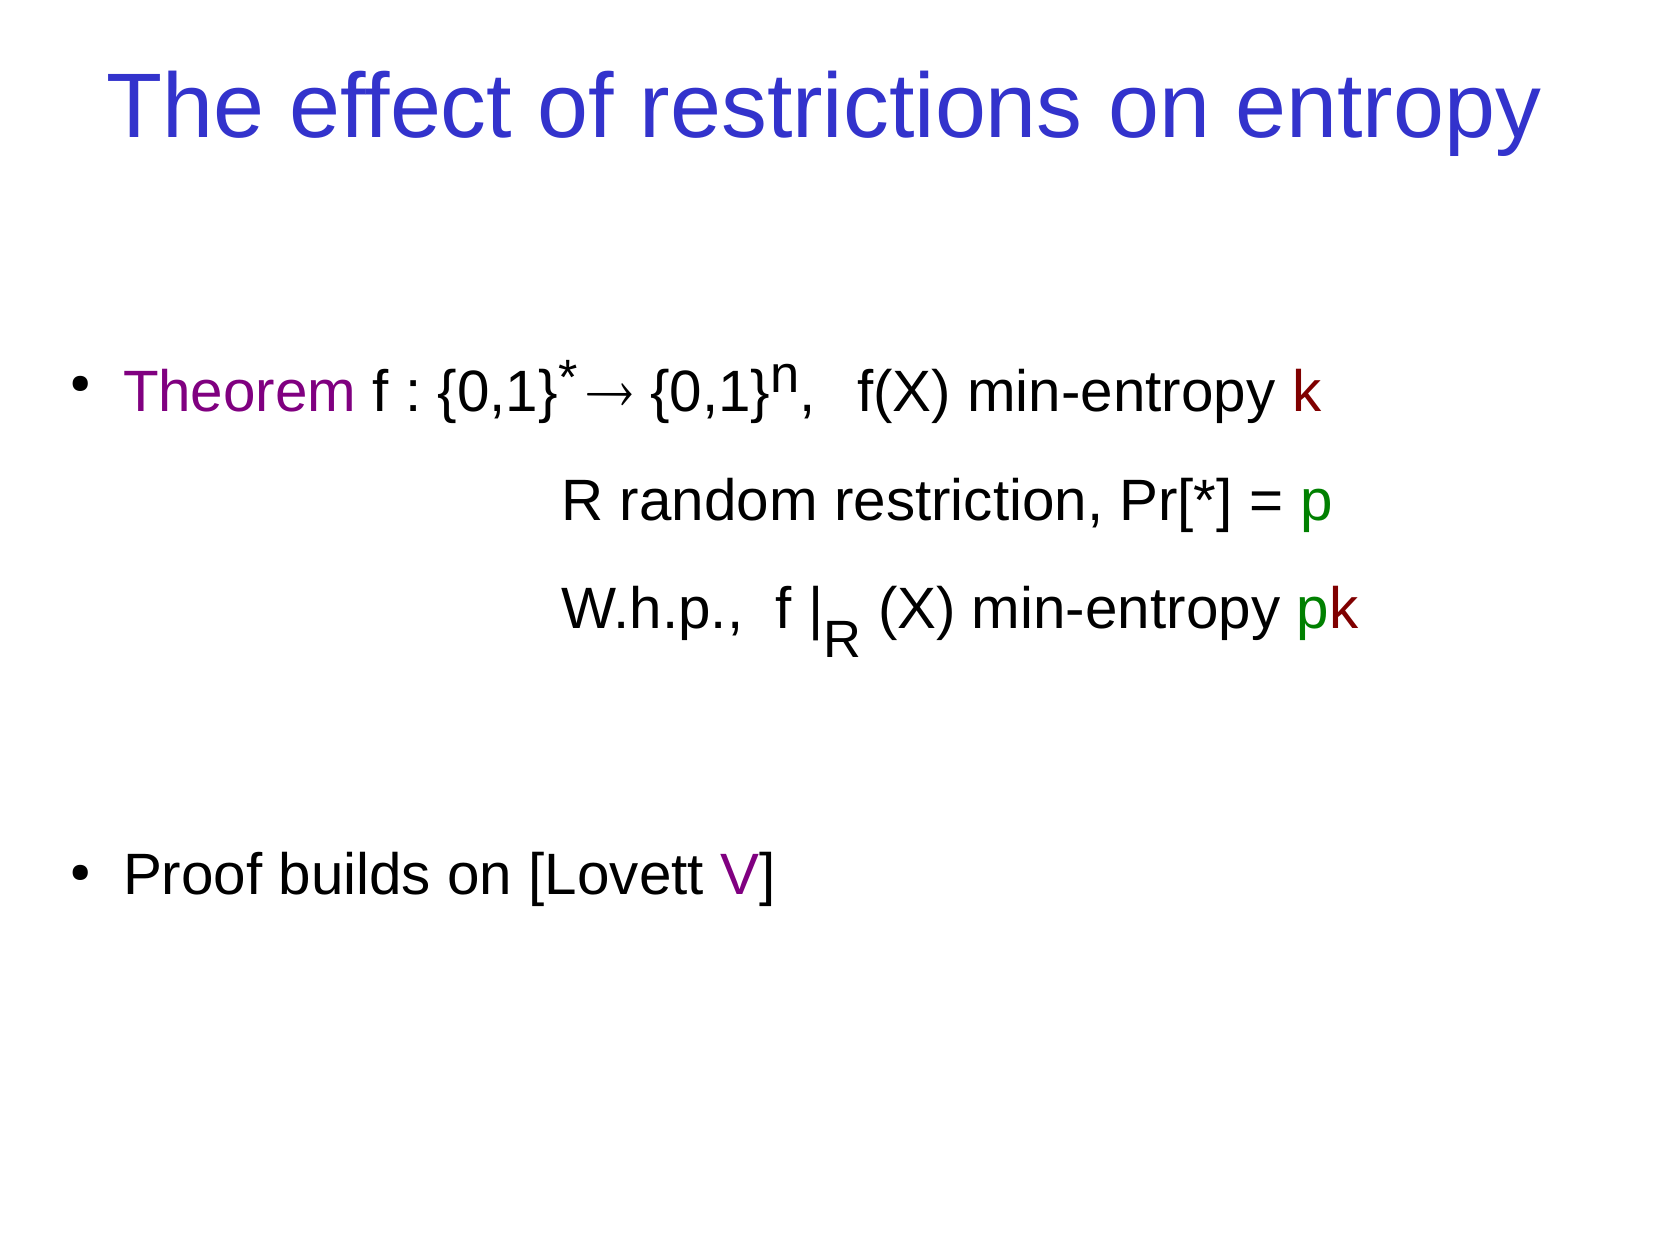

The effect of restrictions on entropy
# Theorem f : {0,1}*  {0,1}n, f(X) min-entropy k
 R random restriction, Pr[*] = p
 W.h.p., f |R (X) min-entropy pk
Proof builds on [Lovett V]